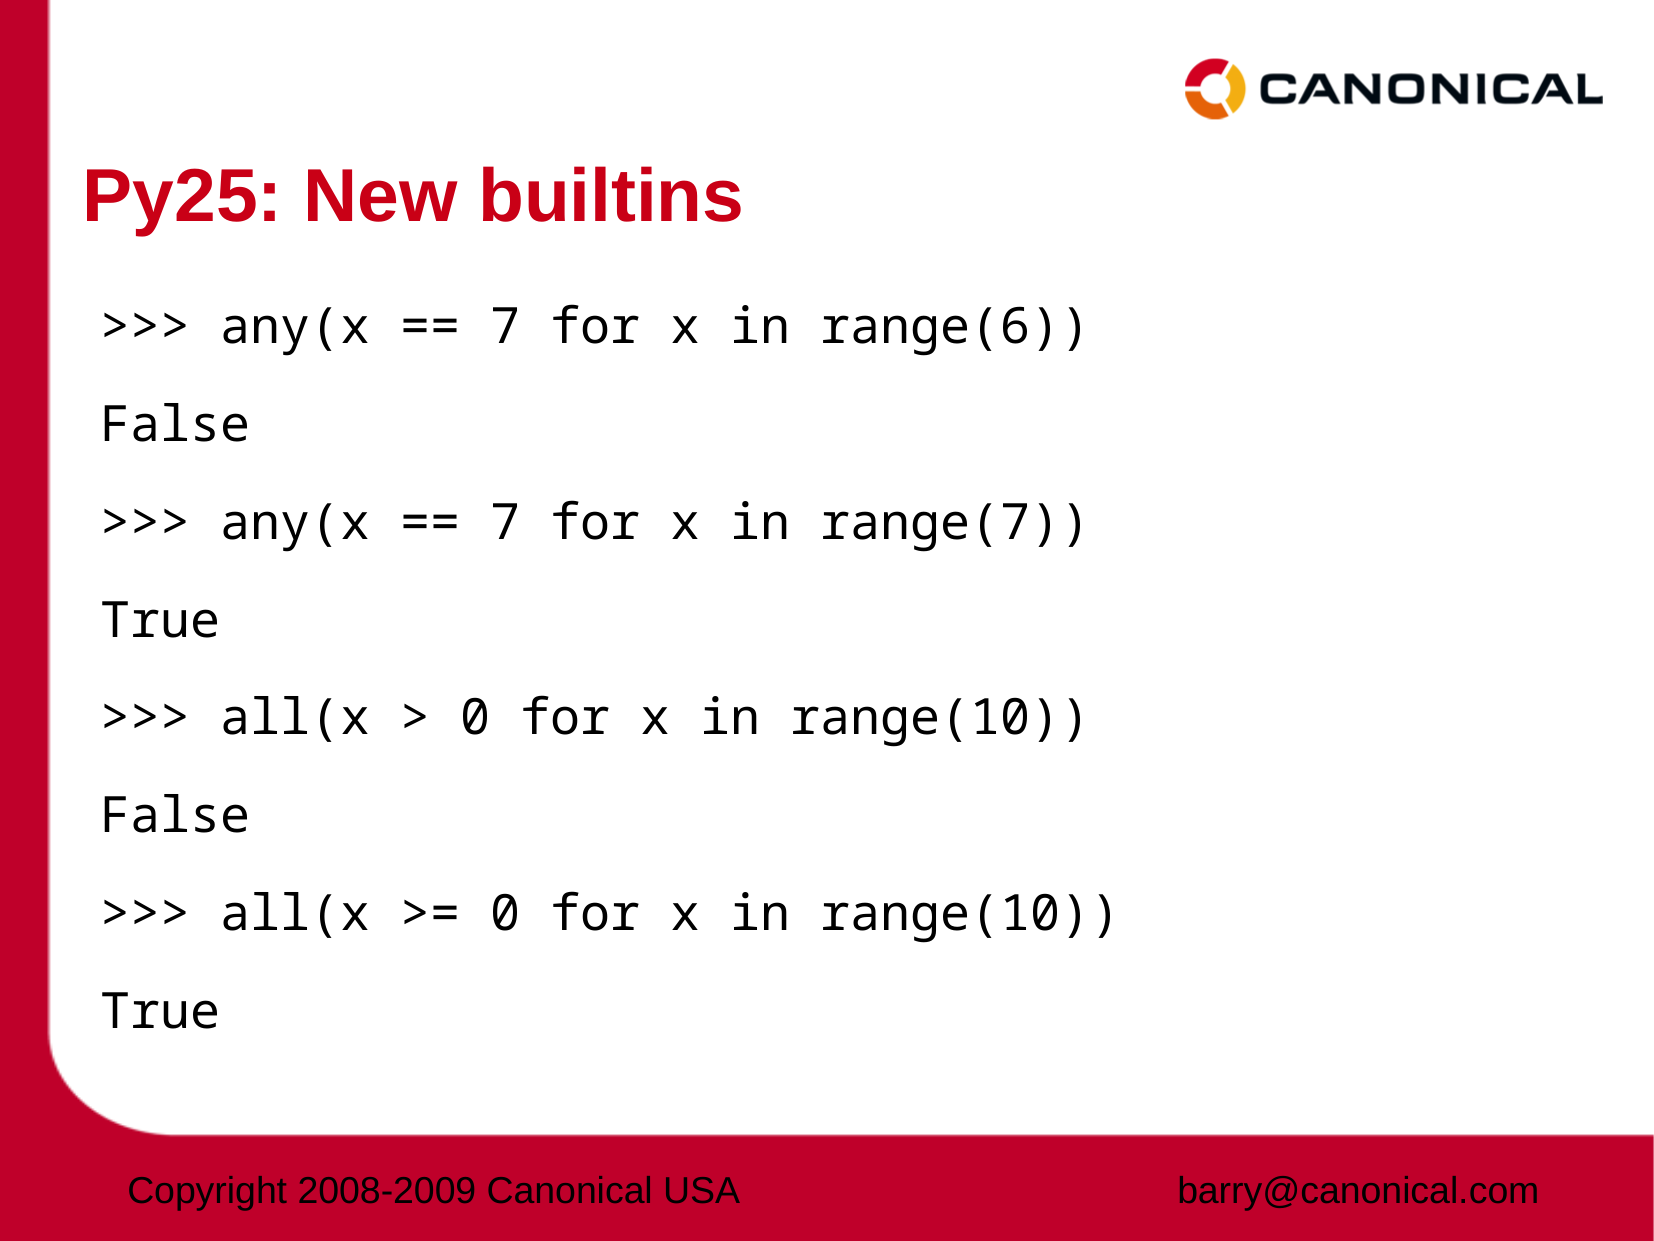

# Py25: New builtins
>>> any(x == 7 for x in range(6))
False
>>> any(x == 7 for x in range(7))
True
>>> all(x > 0 for x in range(10))
False
>>> all(x >= 0 for x in range(10))
True